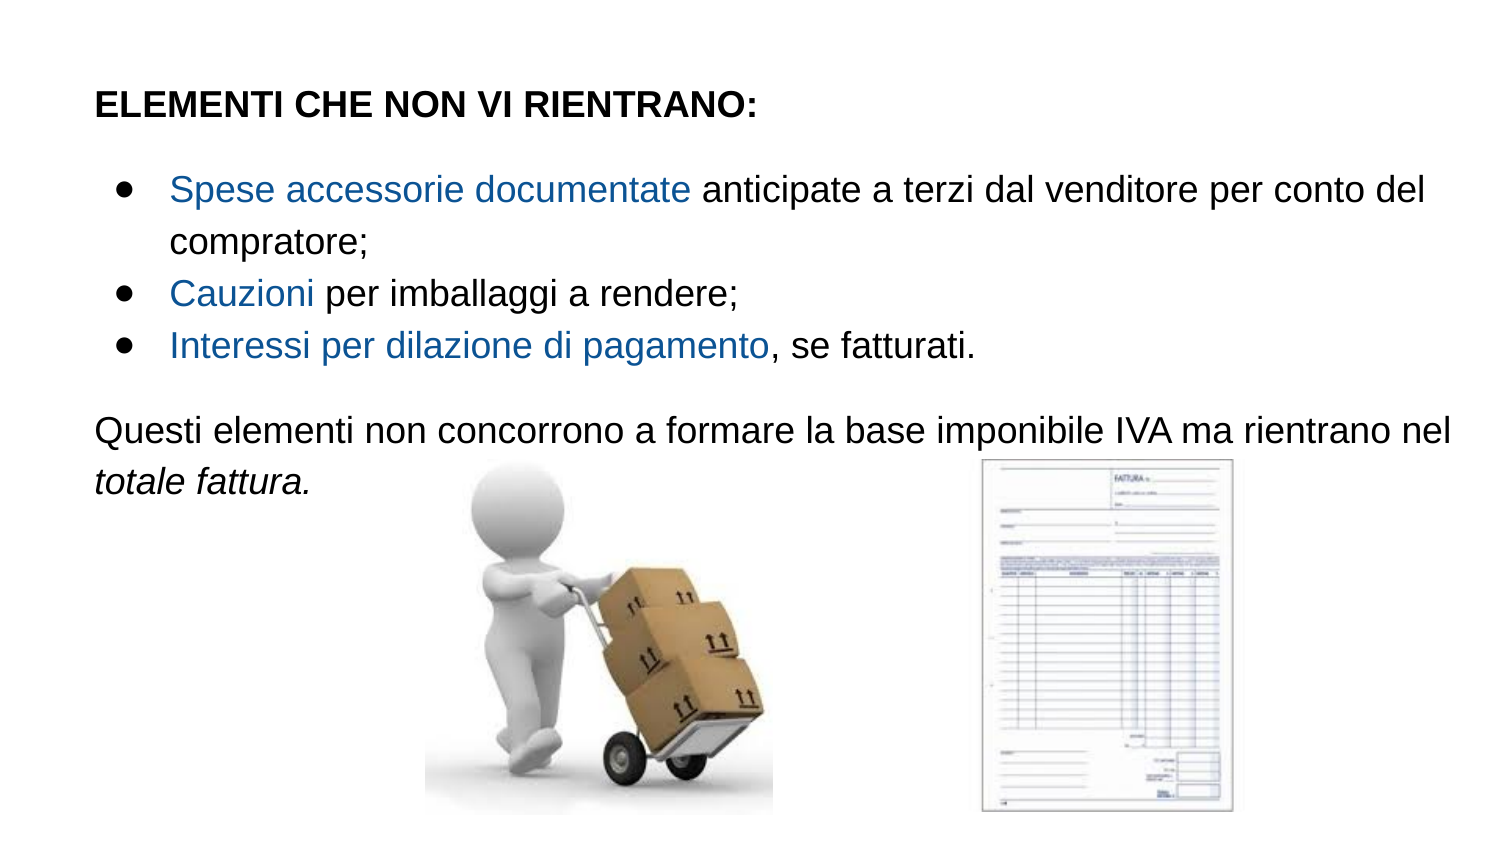

# ELEMENTI CHE NON VI RIENTRANO:
Spese accessorie documentate anticipate a terzi dal venditore per conto del compratore;
Cauzioni per imballaggi a rendere;
Interessi per dilazione di pagamento, se fatturati.
Questi elementi non concorrono a formare la base imponibile IVA ma rientrano nel totale fattura.